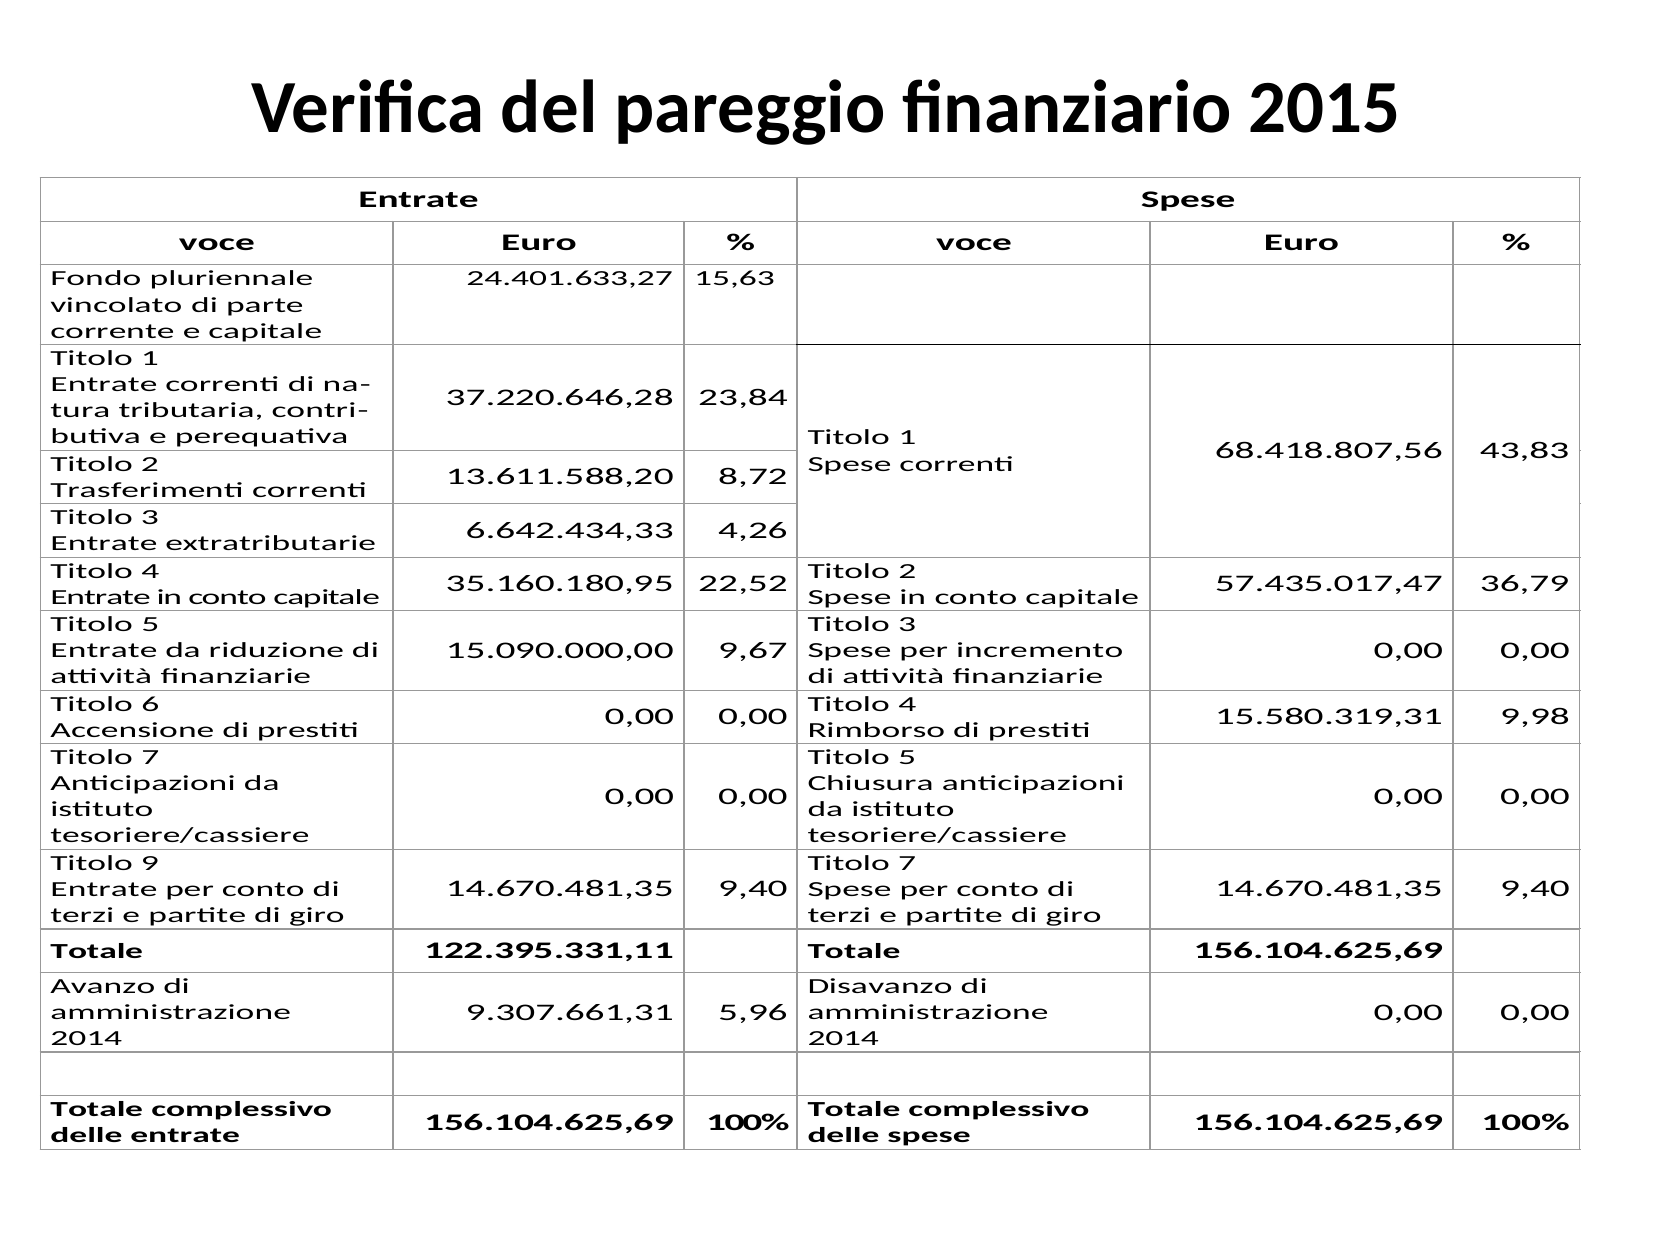

# Verifica del pareggio finanziario 2015
.